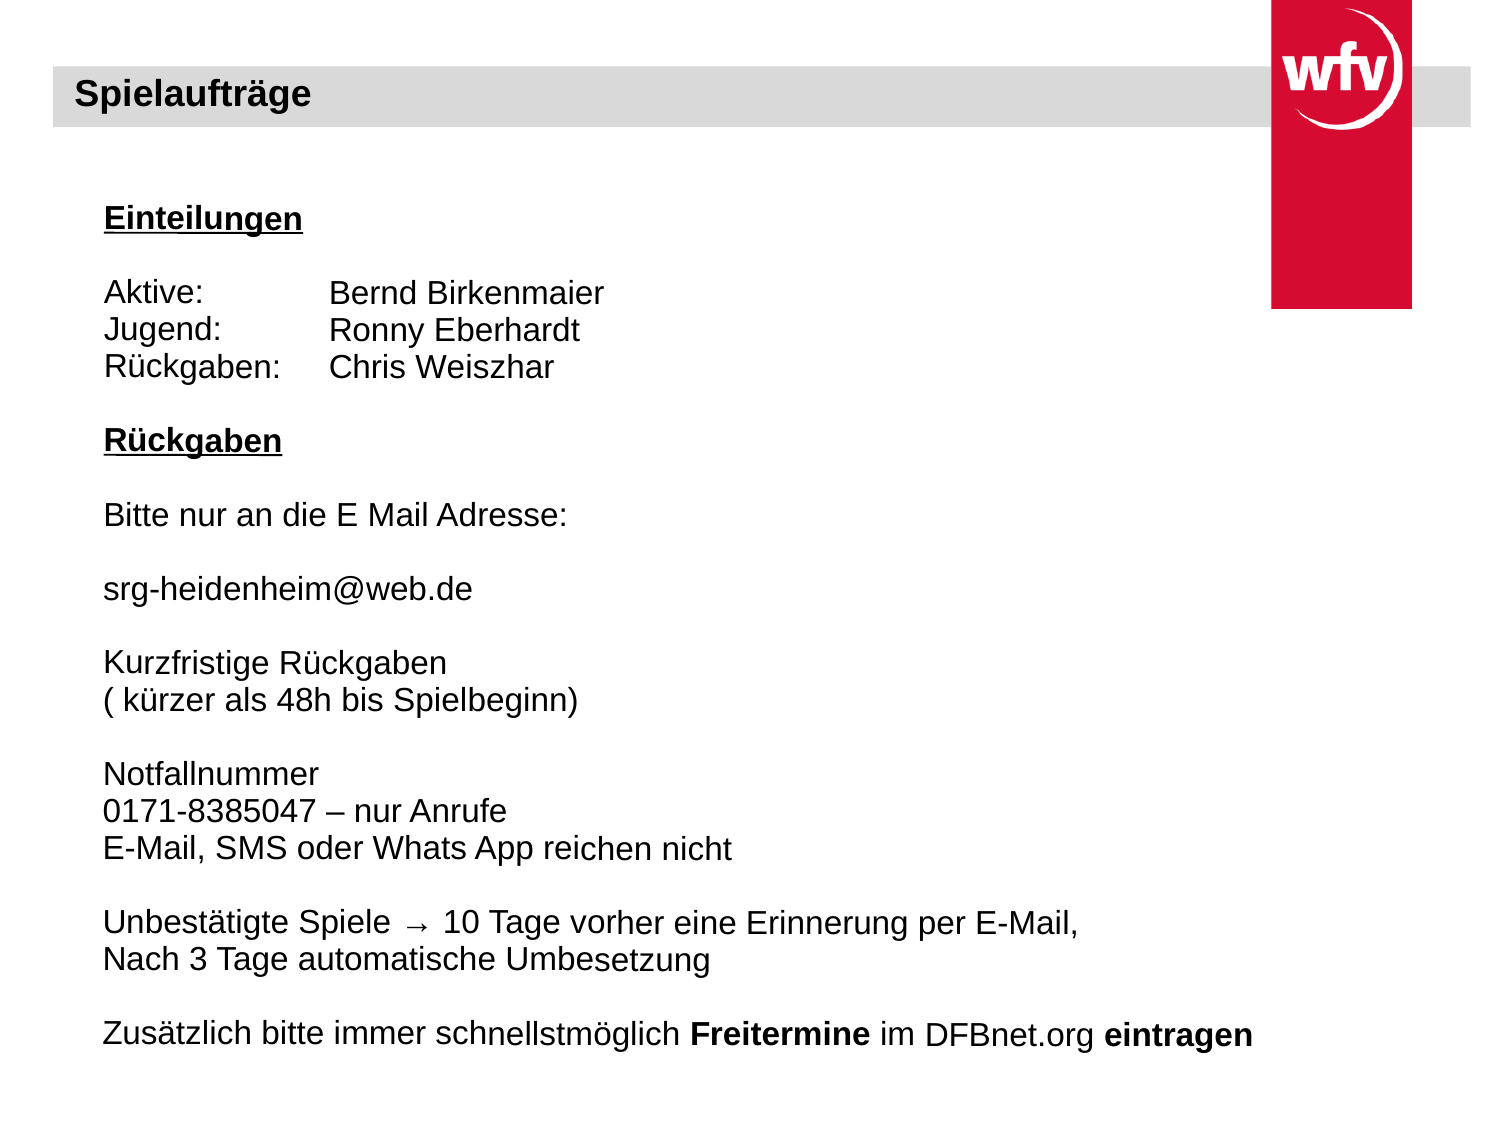

Spielaufträge
Einteilungen
Aktive:		Bernd Birkenmaier
Jugend:		Ronny Eberhardt
Rückgaben:	Chris Weiszhar
Rückgaben
Bitte nur an die E Mail Adresse:
srg-heidenheim@web.de
Kurzfristige Rückgaben
( kürzer als 48h bis Spielbeginn)
Notfallnummer
0171-8385047 – nur Anrufe
E-Mail, SMS oder Whats App reichen nicht
Unbestätigte Spiele → 10 Tage vorher eine Erinnerung per E-Mail,
Nach 3 Tage automatische Umbesetzung
Zusätzlich bitte immer schnellstmöglich Freitermine im DFBnet.org eintragen